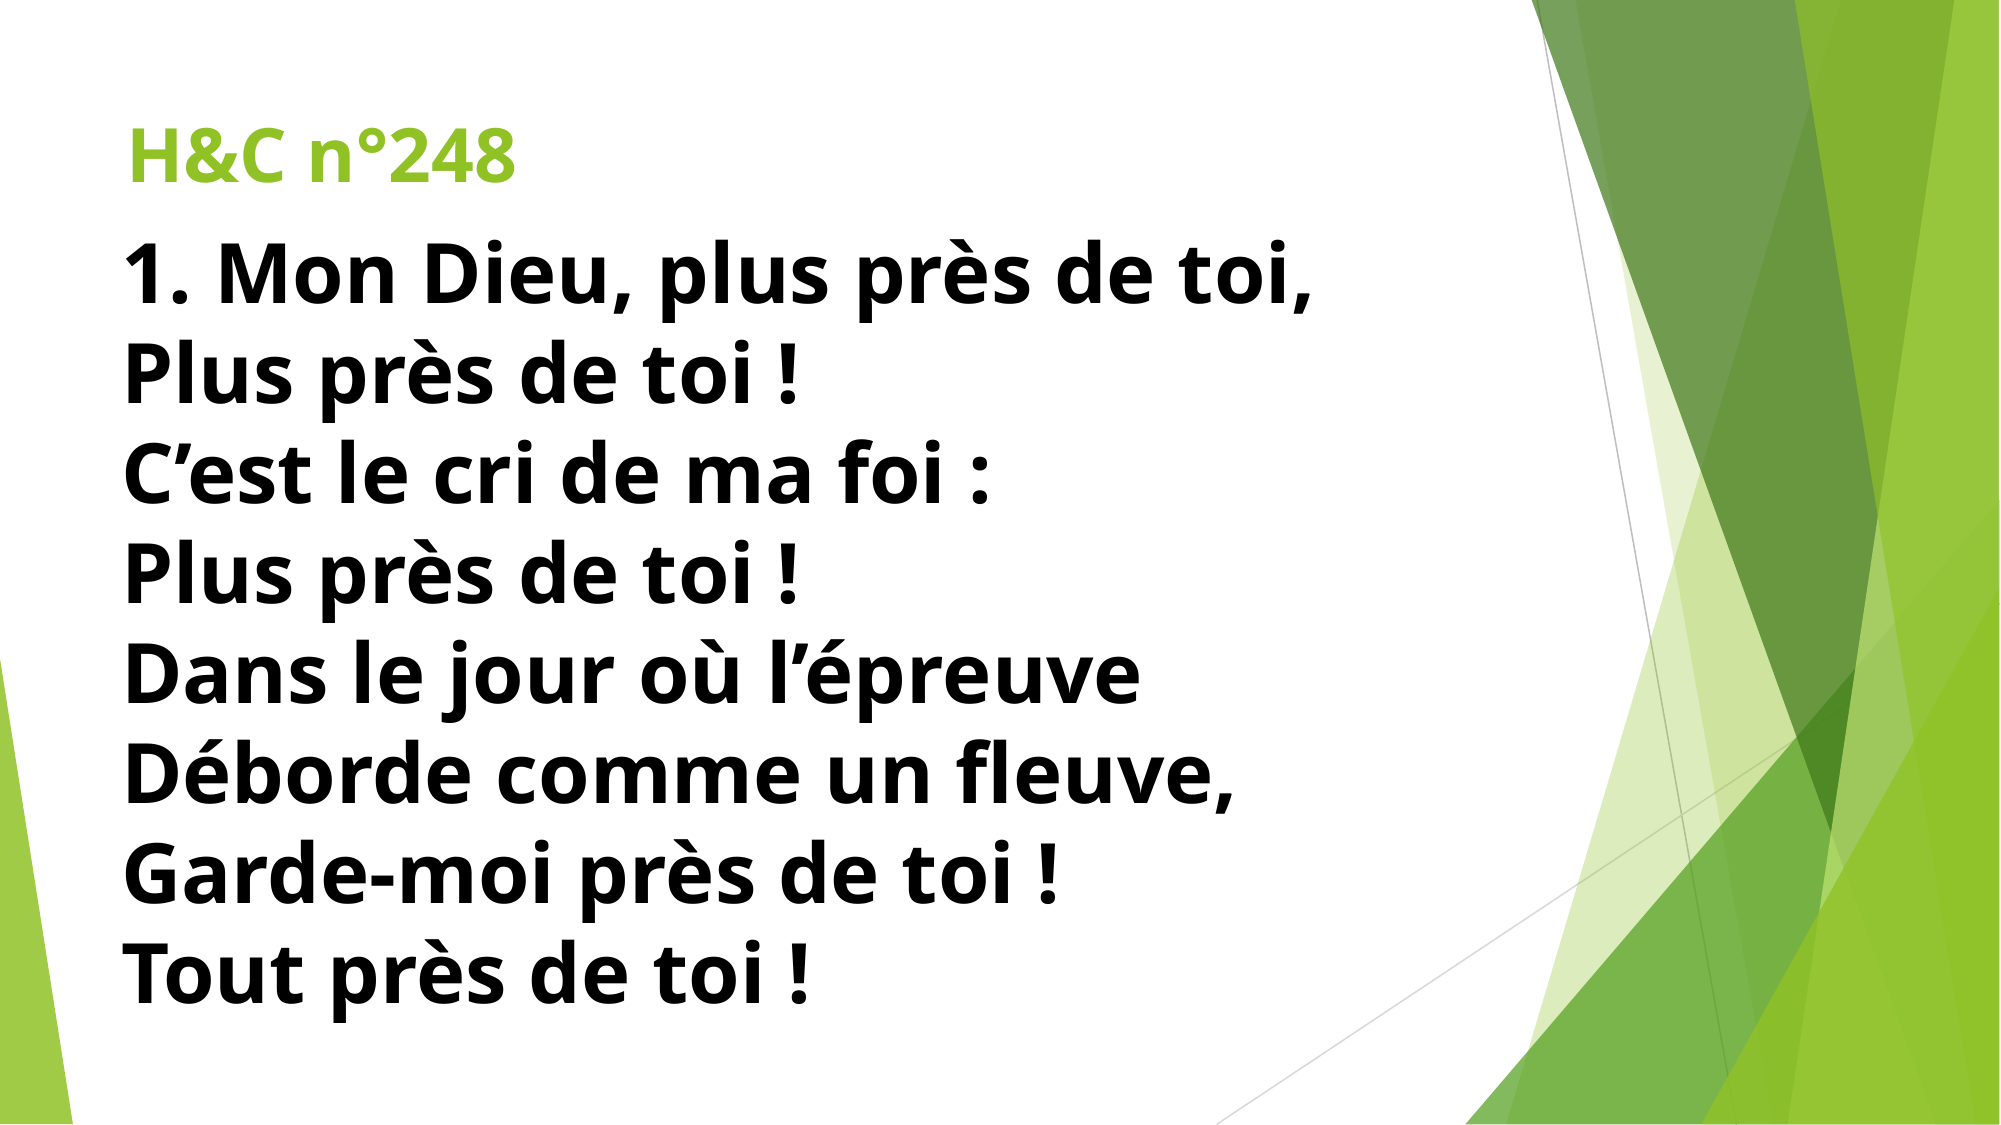

H&C n°248
1. Mon Dieu, plus près de toi,
Plus près de toi !
C’est le cri de ma foi :
Plus près de toi !
Dans le jour où l’épreuve
Déborde comme un fleuve,
Garde-moi près de toi !
Tout près de toi !